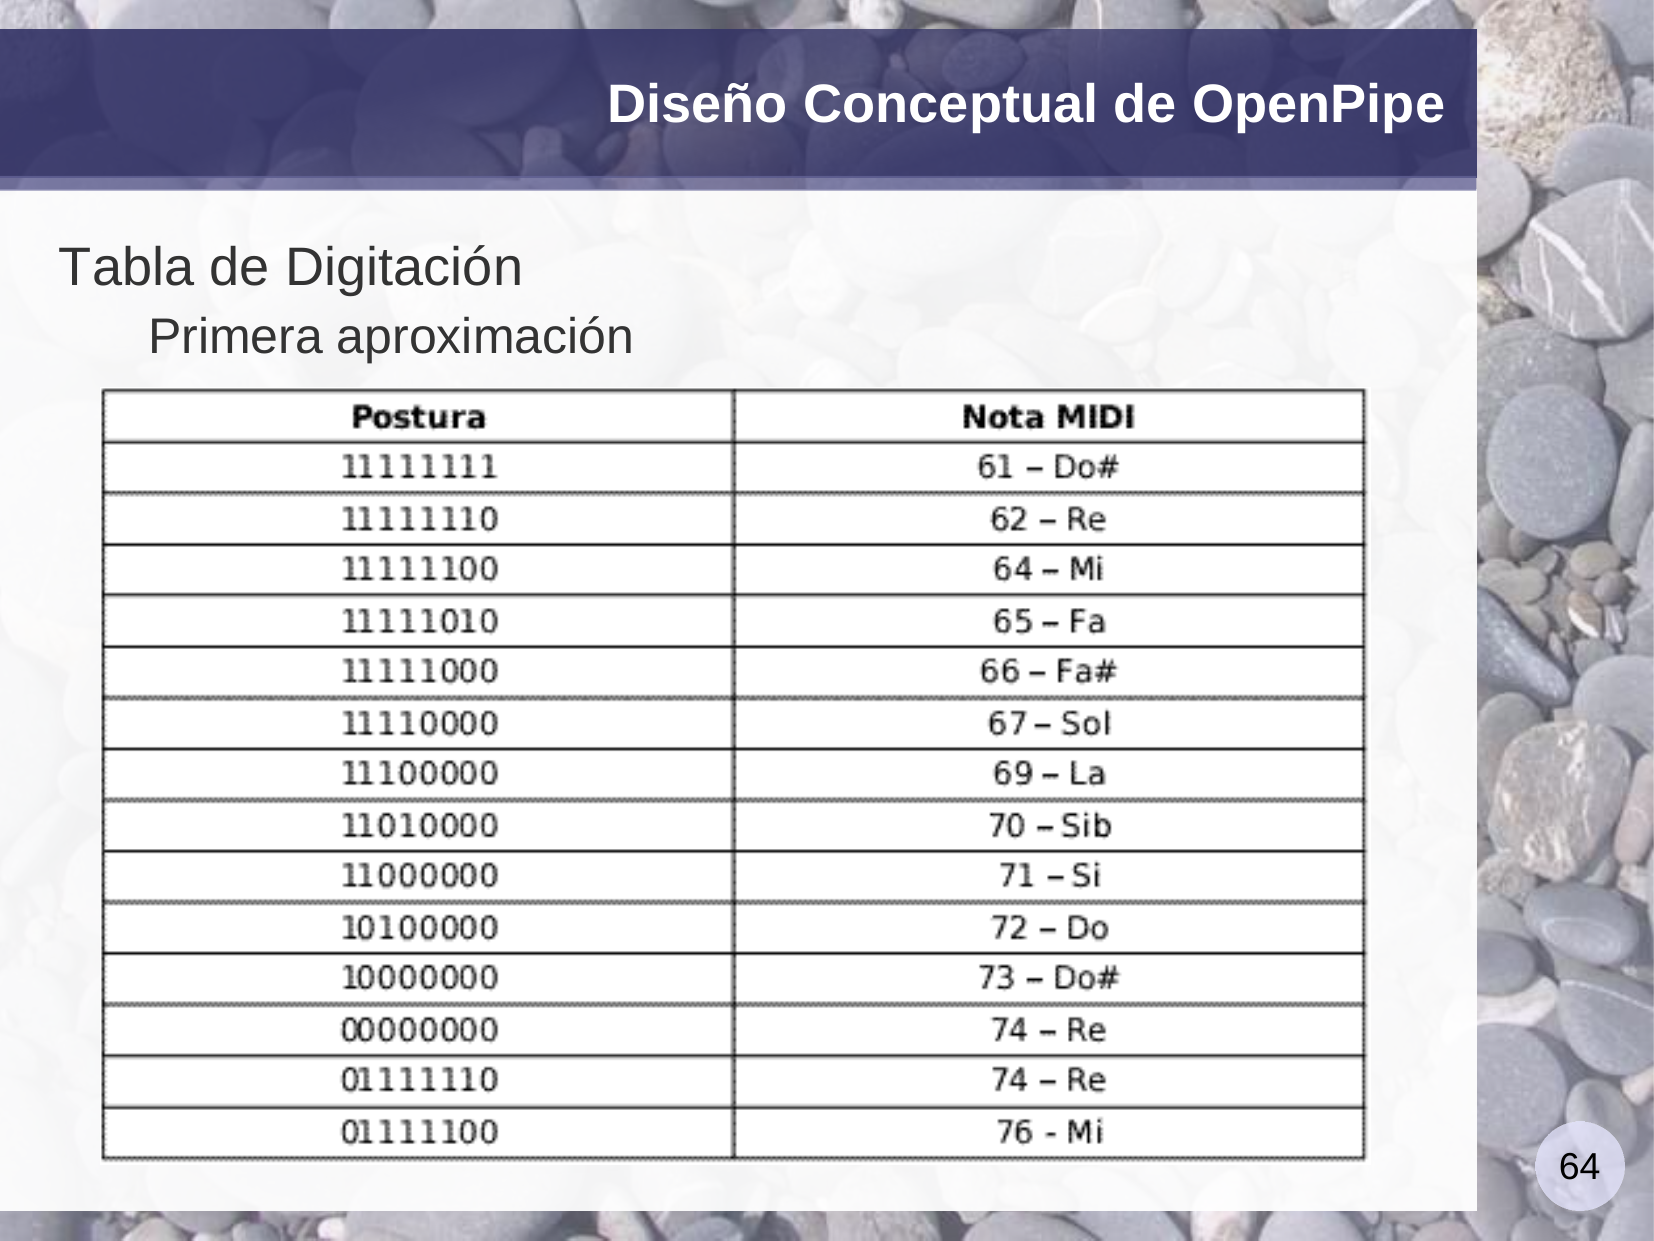

# Diseño Conceptual de OpenPipe
Tabla de Digitación
 Primera aproximación